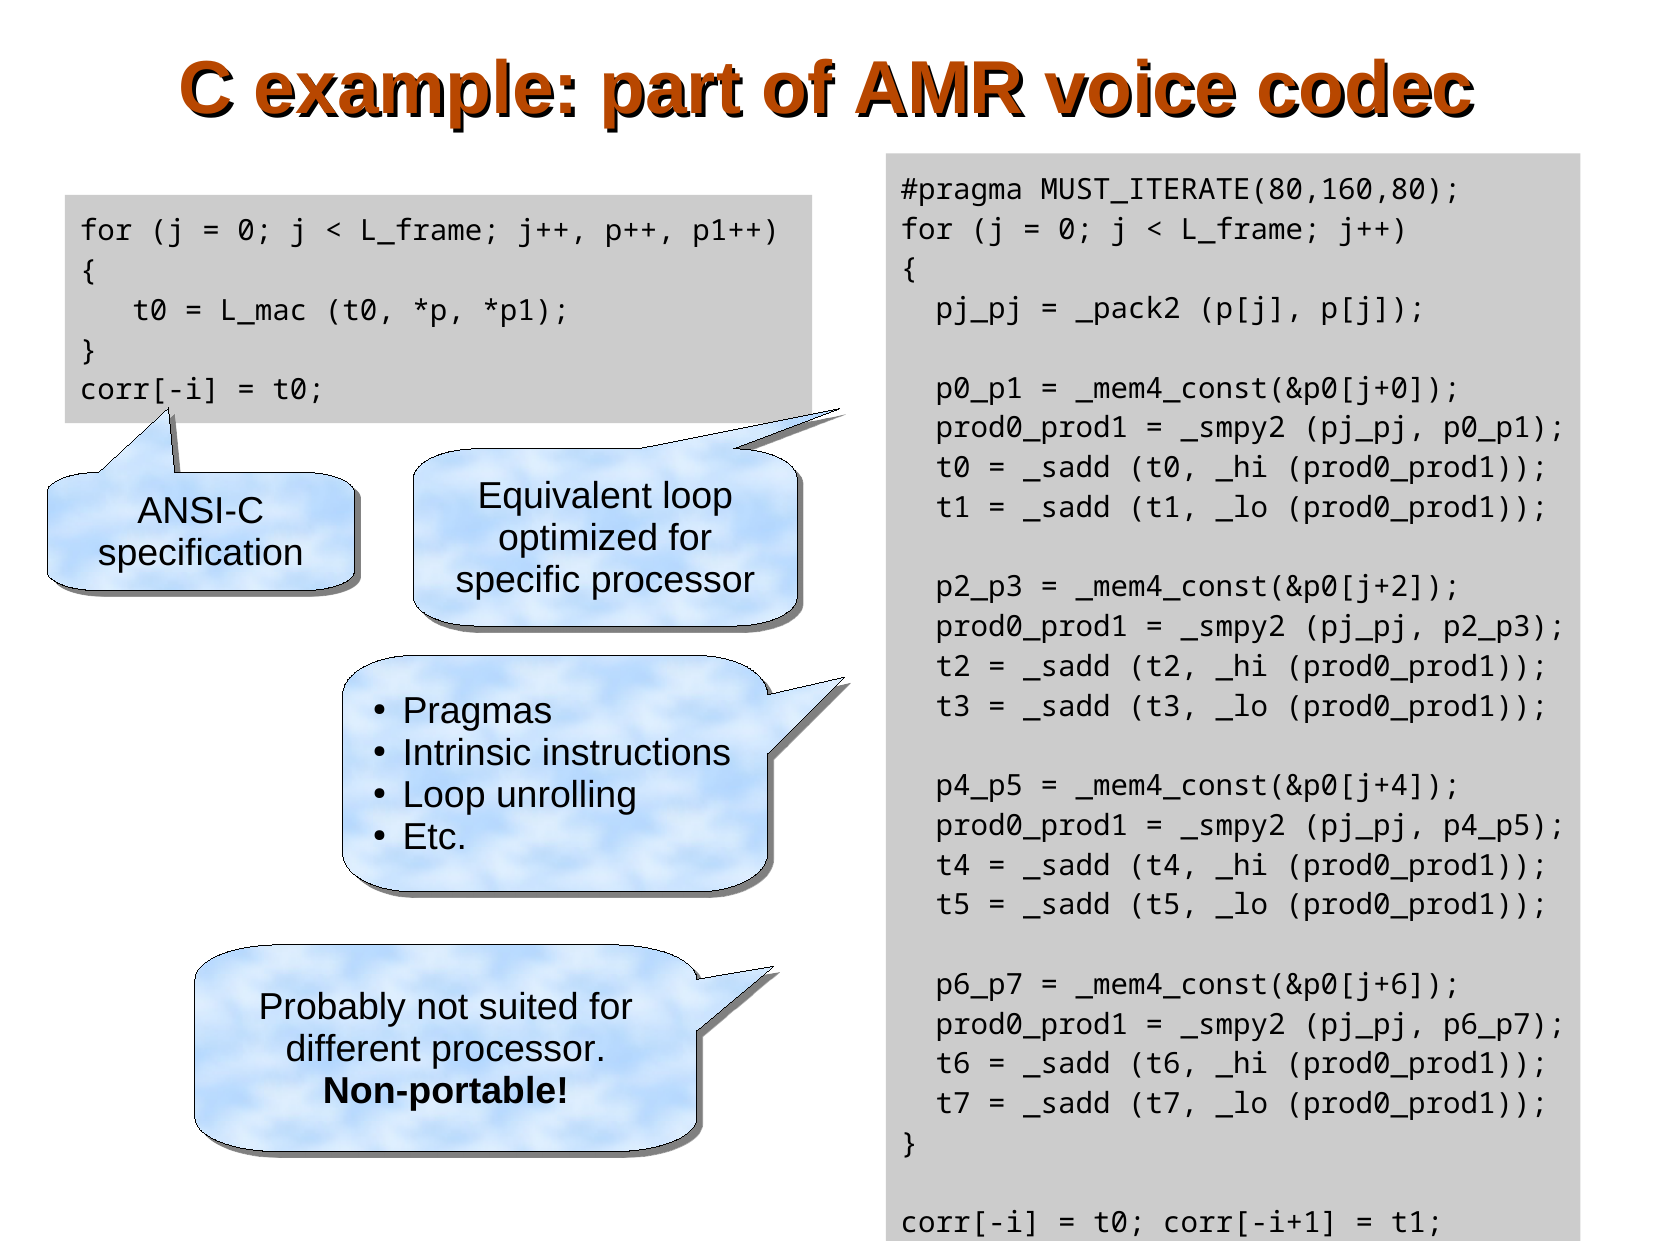

# C example: part of AMR voice codec
#pragma MUST_ITERATE(80,160,80);
for (j = 0; j < L_frame; j++)
{
 pj_pj = _pack2 (p[j], p[j]);
 p0_p1 = _mem4_const(&p0[j+0]);
 prod0_prod1 = _smpy2 (pj_pj, p0_p1);
 t0 = _sadd (t0, _hi (prod0_prod1));
 t1 = _sadd (t1, _lo (prod0_prod1));
 p2_p3 = _mem4_const(&p0[j+2]);
 prod0_prod1 = _smpy2 (pj_pj, p2_p3);
 t2 = _sadd (t2, _hi (prod0_prod1));
 t3 = _sadd (t3, _lo (prod0_prod1));
 p4_p5 = _mem4_const(&p0[j+4]);
 prod0_prod1 = _smpy2 (pj_pj, p4_p5);
 t4 = _sadd (t4, _hi (prod0_prod1));
 t5 = _sadd (t5, _lo (prod0_prod1));
 p6_p7 = _mem4_const(&p0[j+6]);
 prod0_prod1 = _smpy2 (pj_pj, p6_p7);
 t6 = _sadd (t6, _hi (prod0_prod1));
 t7 = _sadd (t7, _lo (prod0_prod1));
}
corr[-i] = t0; corr[-i+1] = t1;
corr[-i+2] = t2; corr[-i+3] = t3;
corr[-i+4] = t4; corr[-i+5] = t5;
corr[-i+6] = t6; corr[-i+7] = t7;
for (j = 0; j < L_frame; j++, p++, p1++)
{
 t0 = L_mac (t0, *p, *p1);
}
corr[-i] = t0;
Equivalent loop optimized for specific processor
ANSI-C specification
Pragmas
Intrinsic instructions
Loop unrolling
Etc.
Probably not suited for different processor.
Non-portable!